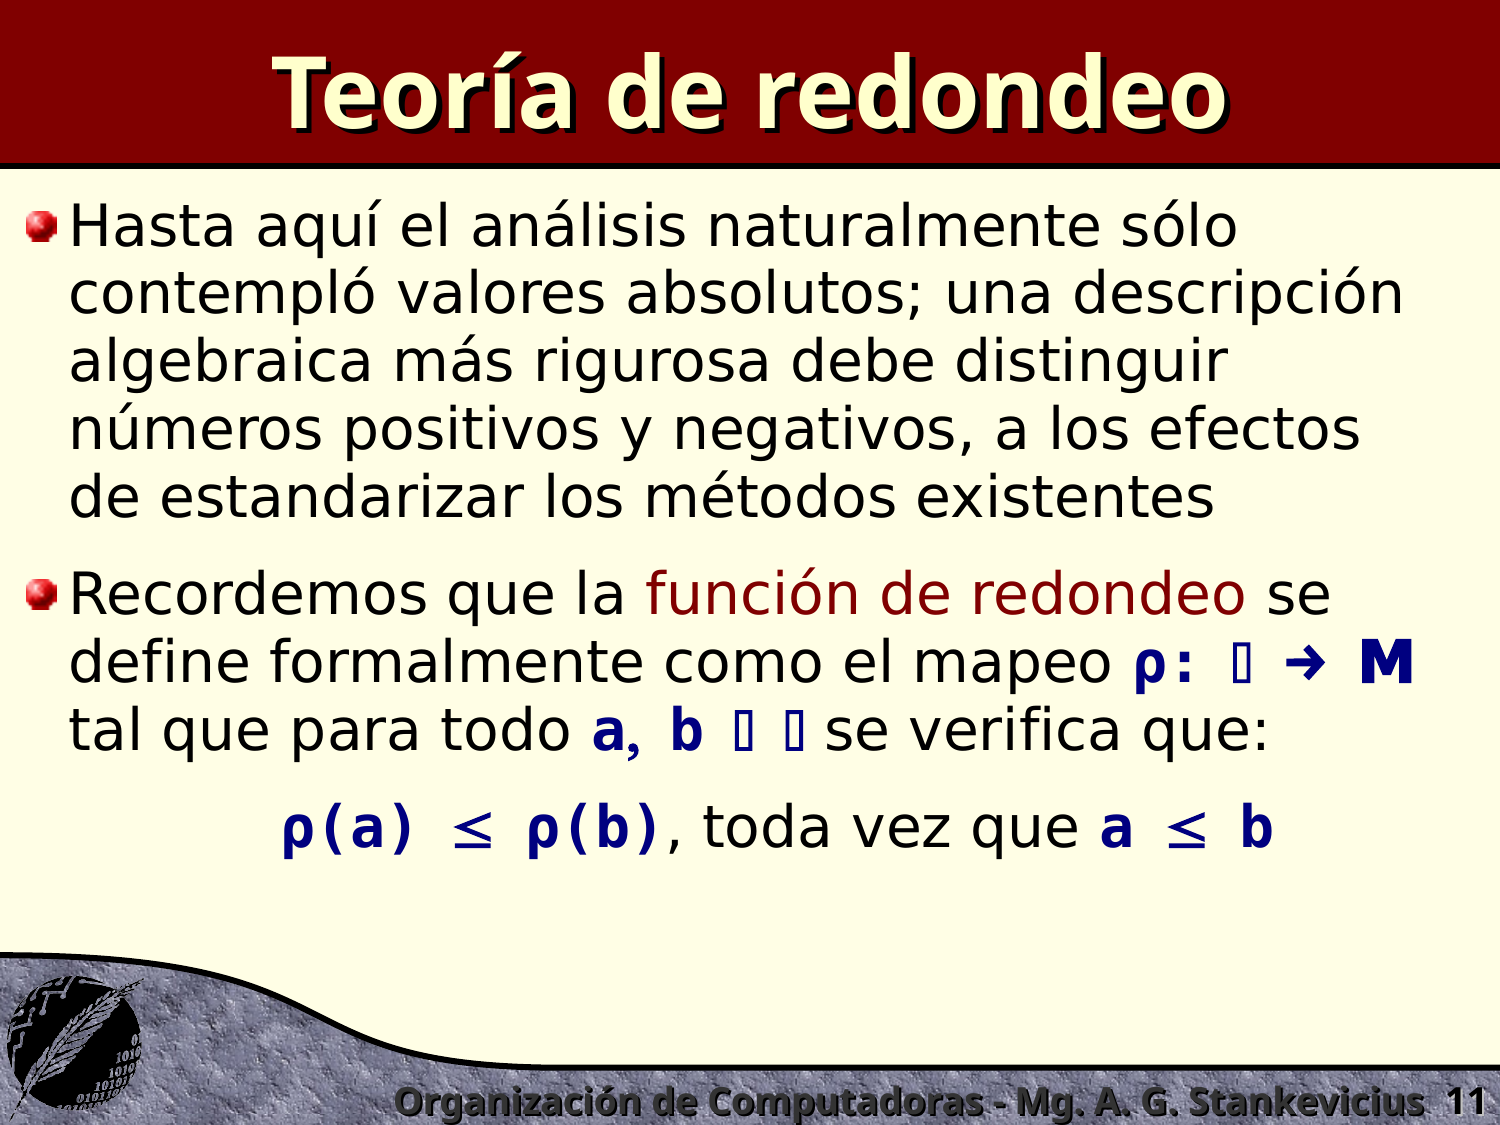

# Teoría de redondeo
Hasta aquí el análisis naturalmente sólo contempló valores absolutos; una descripción algebraica más rigurosa debe distinguir números positivos y negativos, a los efectos
de estandarizar los métodos existentes
Recordemos que la función de redondeo se define formalmente como el mapeo ρ:  → M
tal que para todo a, b   se verifica que:
ρ(a) ≤ ρ(b), toda vez que a ≤ b
11